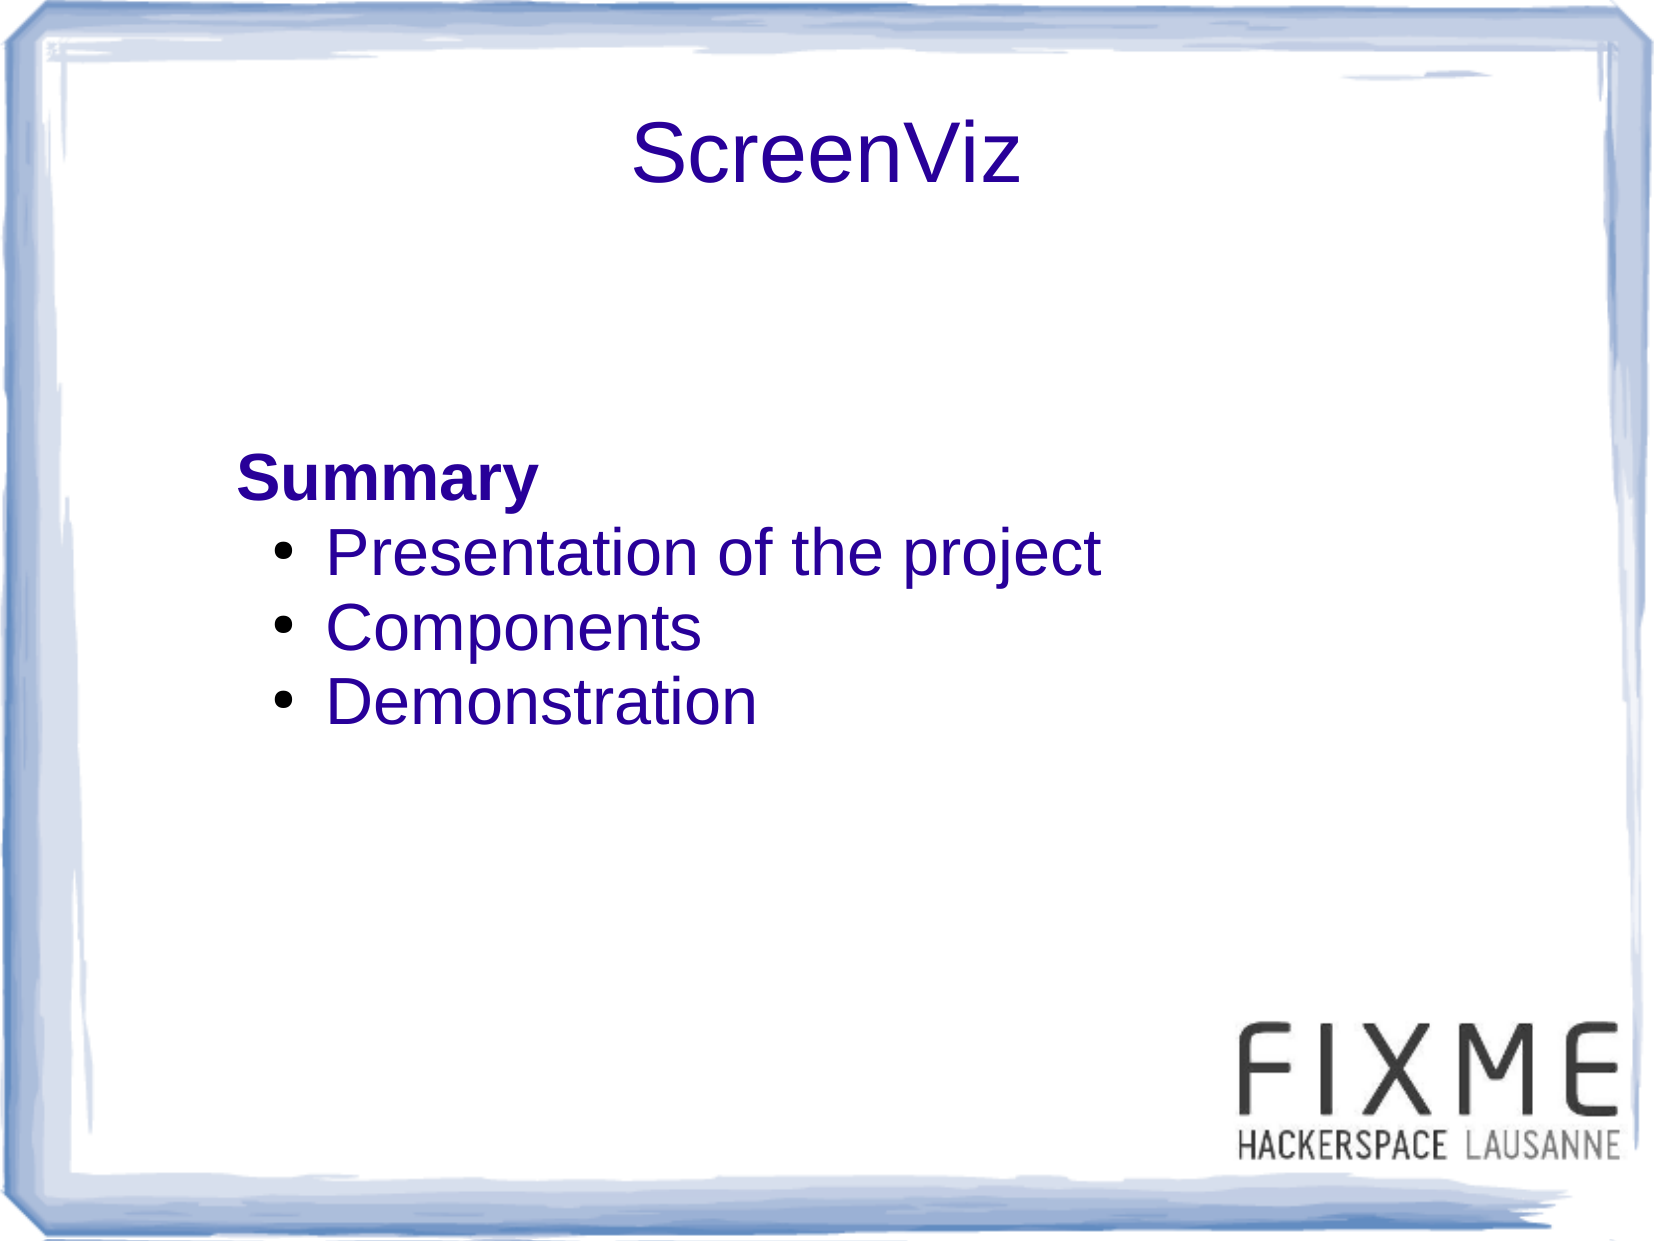

# ScreenViz
Summary
 Presentation of the project
 Components
 Demonstration